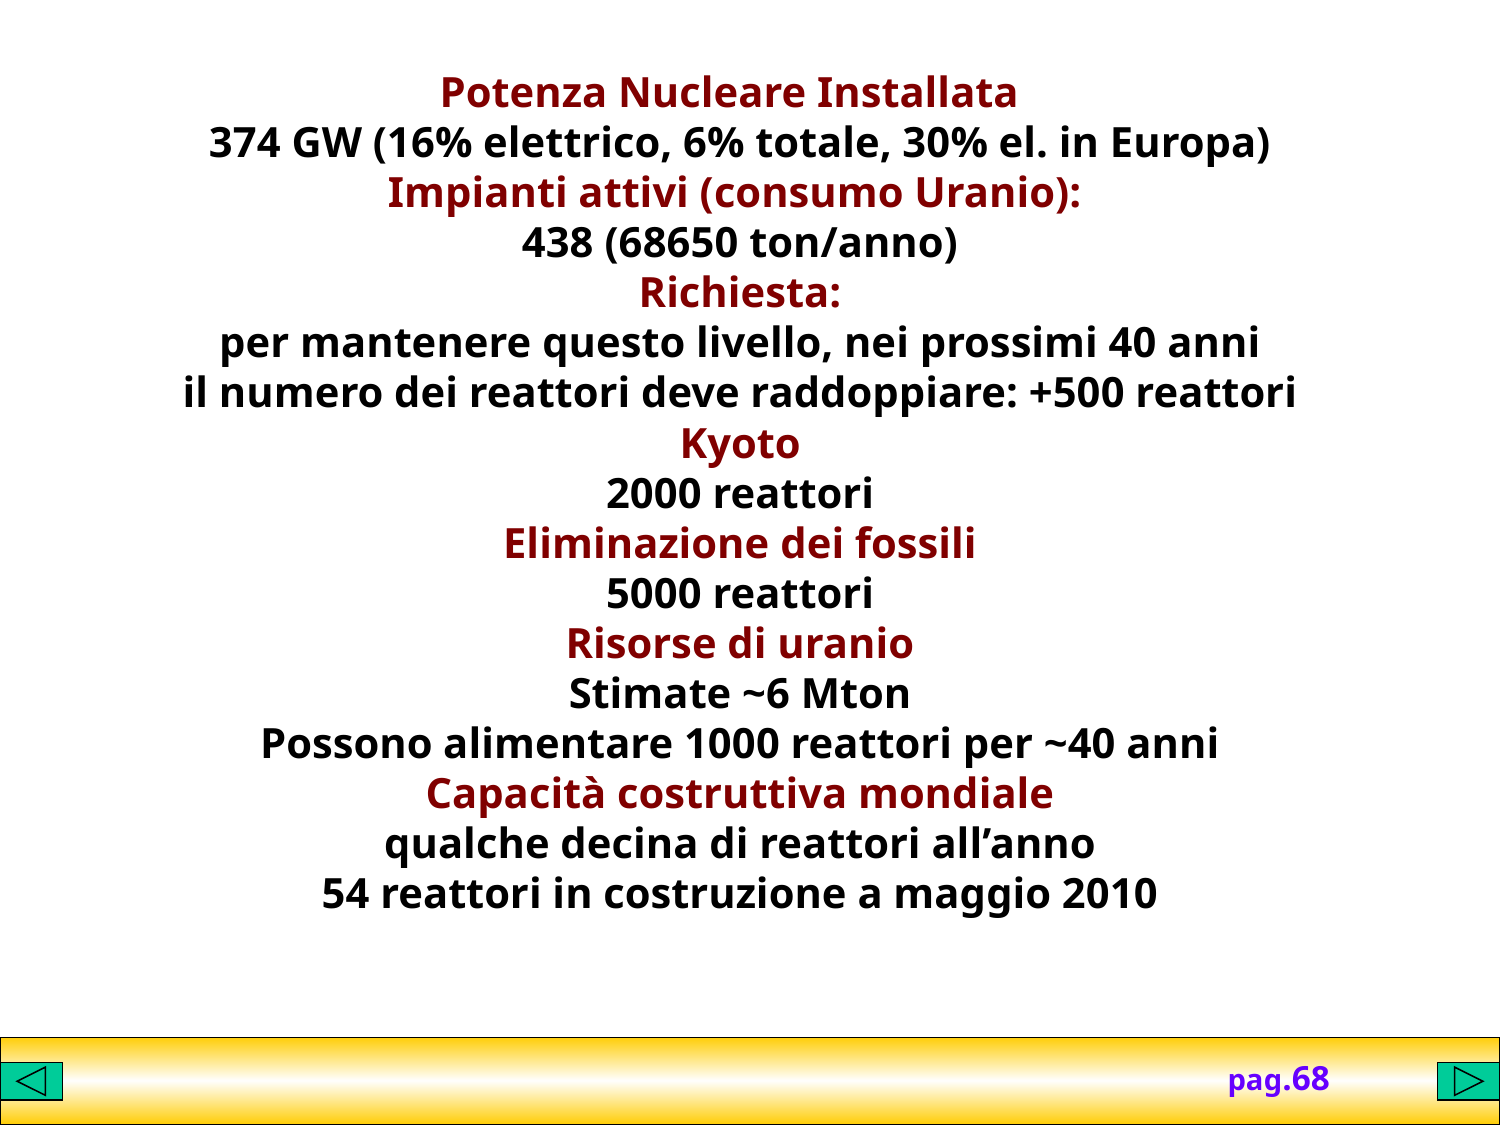

Potenza Nucleare Installata
374 GW (16% elettrico, 6% totale, 30% el. in Europa)
Impianti attivi (consumo Uranio):
438 (68650 ton/anno)
Richiesta:
per mantenere questo livello, nei prossimi 40 anni
il numero dei reattori deve raddoppiare: +500 reattori
Kyoto
2000 reattori
Eliminazione dei fossili
5000 reattori
Risorse di uranio
Stimate ~6 Mton
Possono alimentare 1000 reattori per ~40 anni
Capacità costruttiva mondiale
qualche decina di reattori all’anno
54 reattori in costruzione a maggio 2010
68